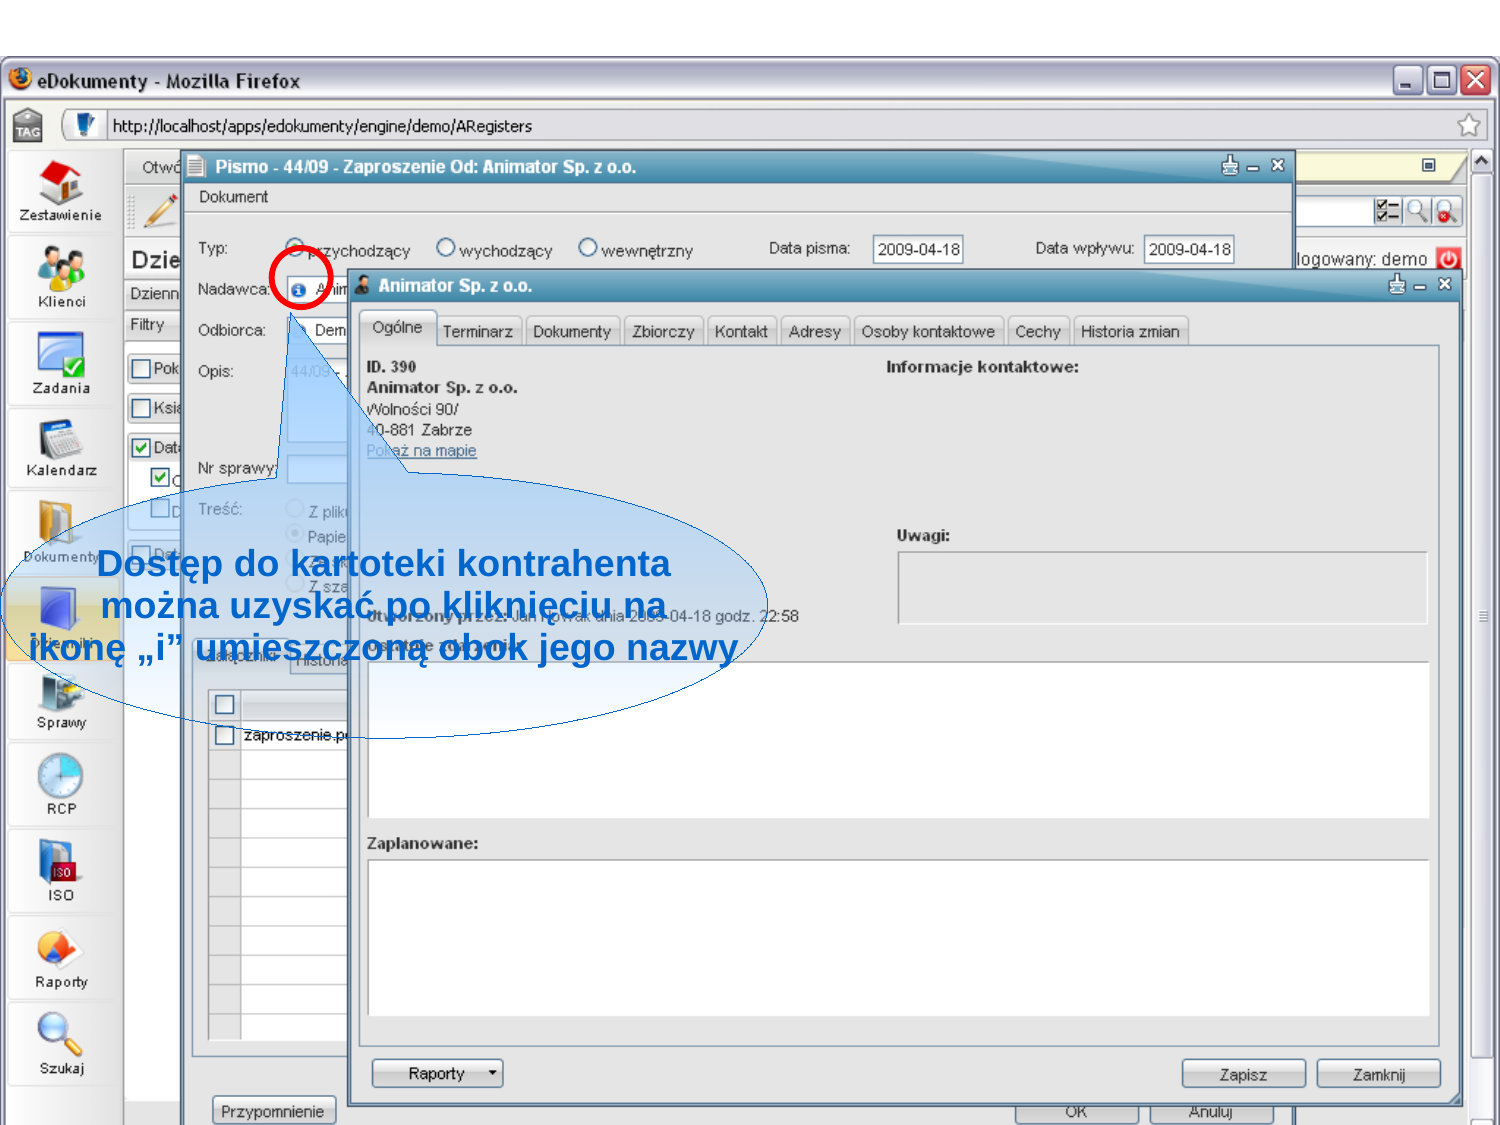

Dostęp do kartoteki kontrahenta
można uzyskać po kliknięciu na
ikonę „i” umieszczoną obok jego nazwy